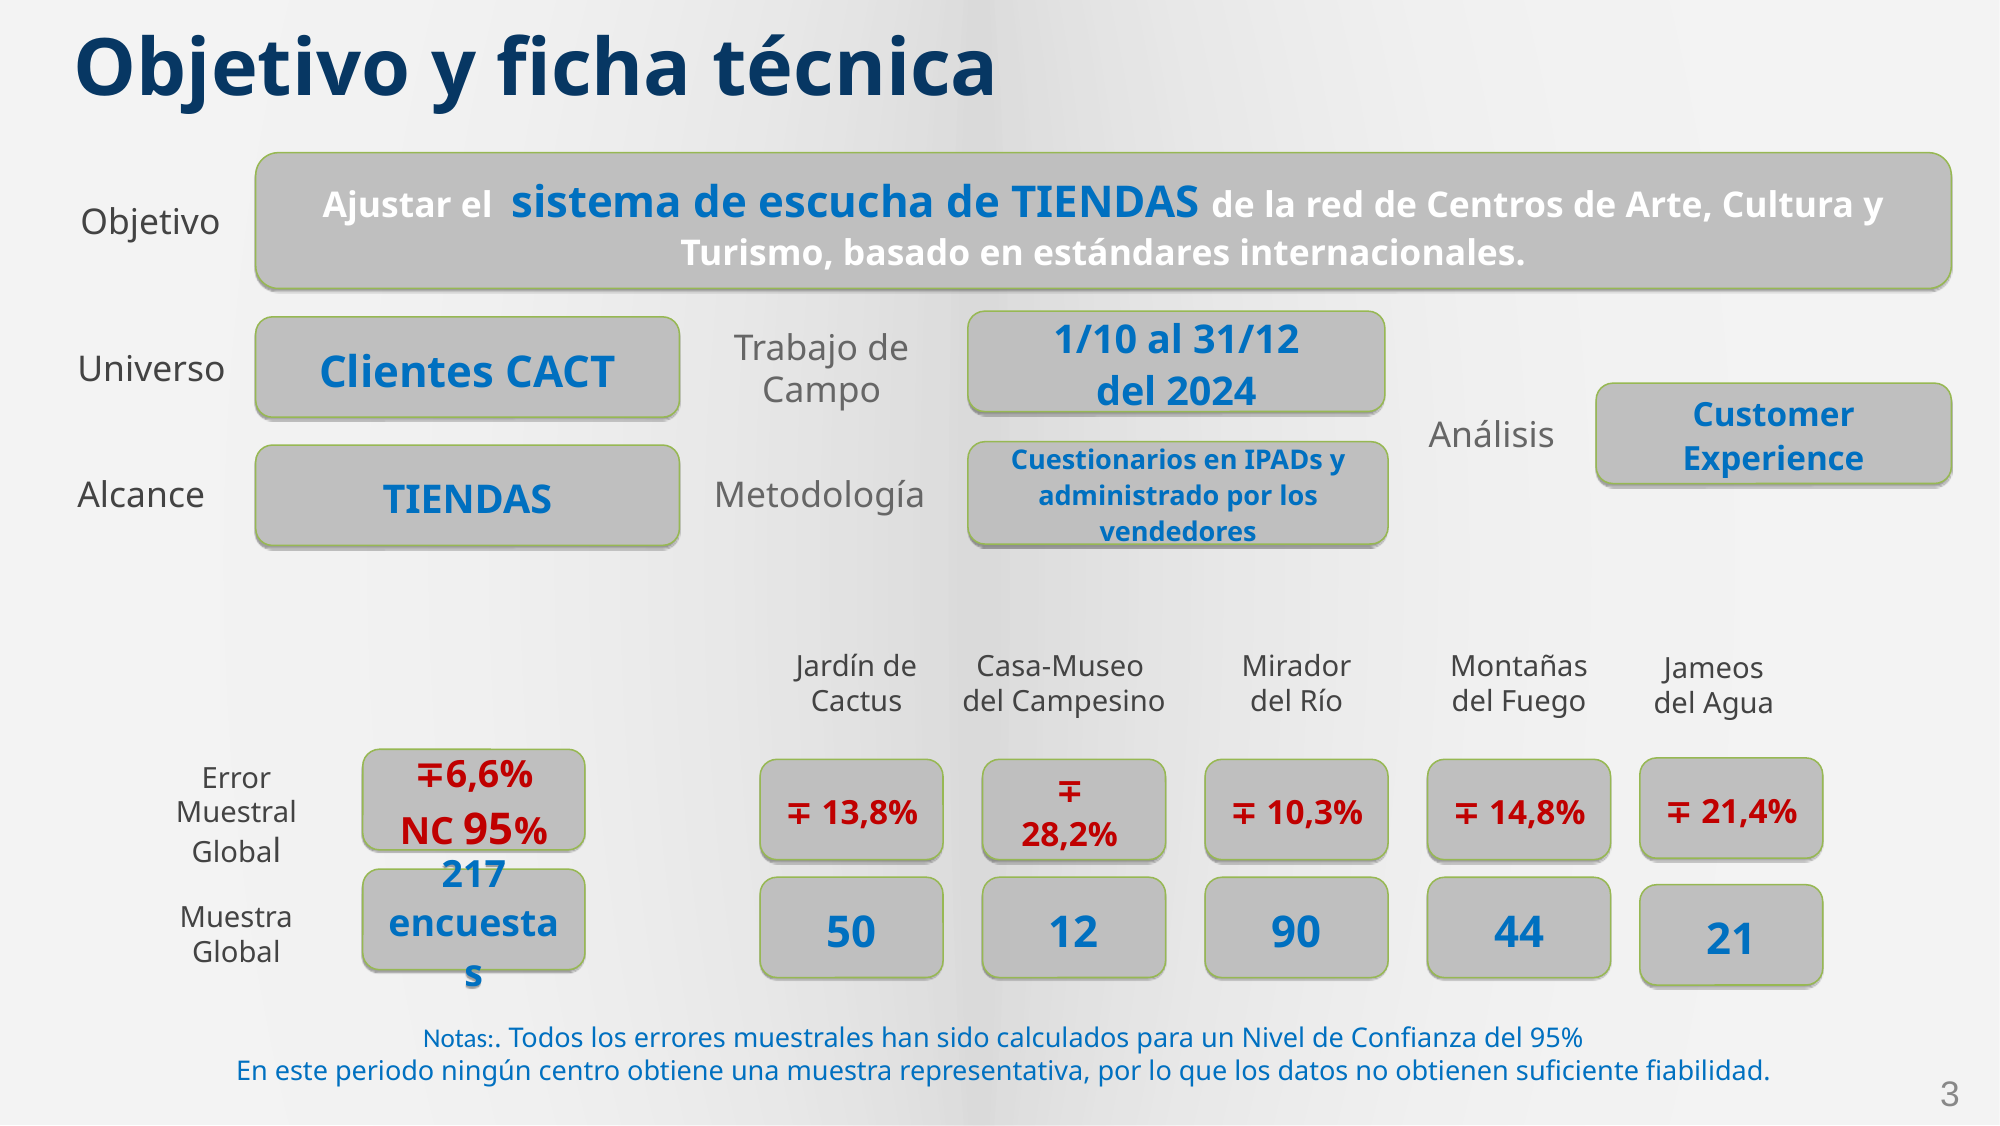

# Objetivo y ficha técnica
Ajustar el sistema de escucha de TIENDAS de la red de Centros de Arte, Cultura y Turismo, basado en estándares internacionales.
Objetivo
1/10 al 31/12
del 2024
Trabajo de
Campo
Clientes CACT
Universo
Customer Experience
Análisis
Cuestionarios en IPADs y administrado por los vendedores
TIENDAS
Alcance
Metodología
Jardín de Cactus
Casa-Museo del Campesino
Mirador del Río
Montañas del Fuego
∓ 13,8%
∓ 28,2%
∓ 10,3%
∓ 14,8%
50
12
90
44
Jameos del Agua
Error
Muestral Global
∓6,6%
NC 95%
∓ 21,4%
217
encuestas
21
Muestra Global
Notas:. Todos los errores muestrales han sido calculados para un Nivel de Confianza del 95%
En este periodo ningún centro obtiene una muestra representativa, por lo que los datos no obtienen suficiente fiabilidad.
3